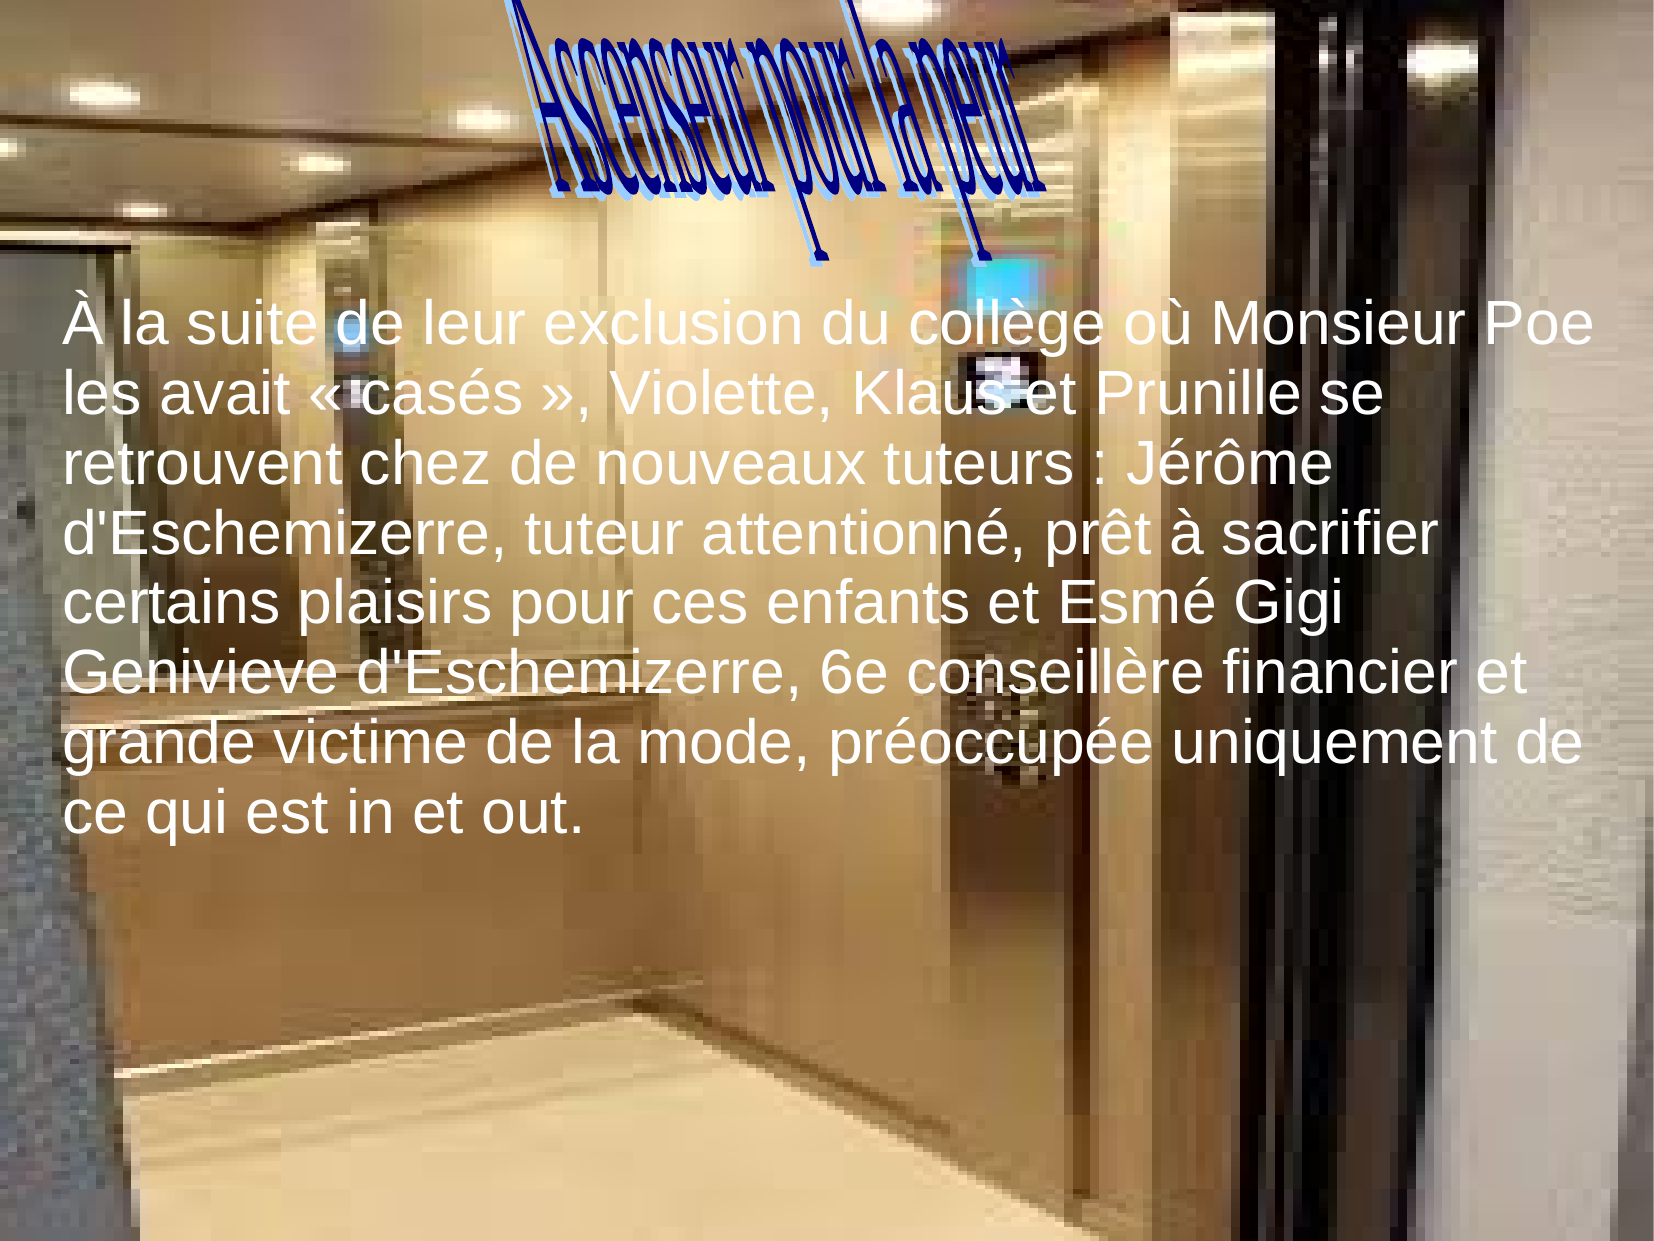

Ascenseur pour la peur
À la suite de leur exclusion du collège où Monsieur Poe les avait « casés », Violette, Klaus et Prunille se retrouvent chez de nouveaux tuteurs : Jérôme d'Eschemizerre, tuteur attentionné, prêt à sacrifier certains plaisirs pour ces enfants et Esmé Gigi Genivieve d'Eschemizerre, 6e conseillère financier et grande victime de la mode, préoccupée uniquement de ce qui est in et out.